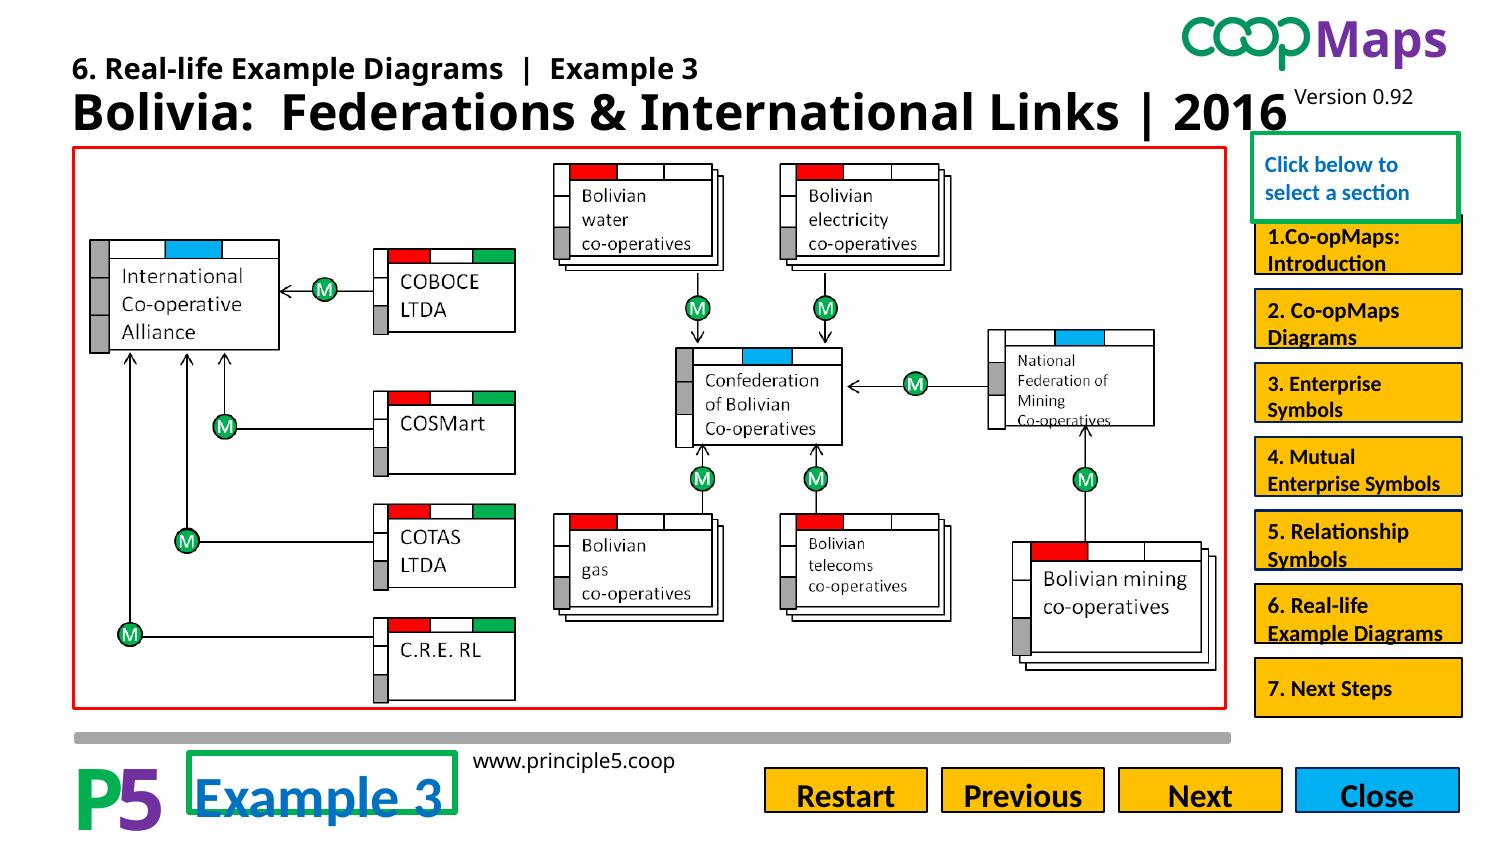

Maps
6. Real-life Example Diagrams | Example 3
Bolivia: Federations & International Links | 2016
Version 0.92
Click below to select a section
1.Co-opMaps: Introduction
2. Co-opMaps Diagrams
3. Enterprise Symbols
4. Mutual Enterprise Symbols
5. Relationship Symbols
6. Real-life Example Diagrams
7. Next Steps
P
5
 www.principle5.coop
Example 3
Restart
Previous
Next
Close